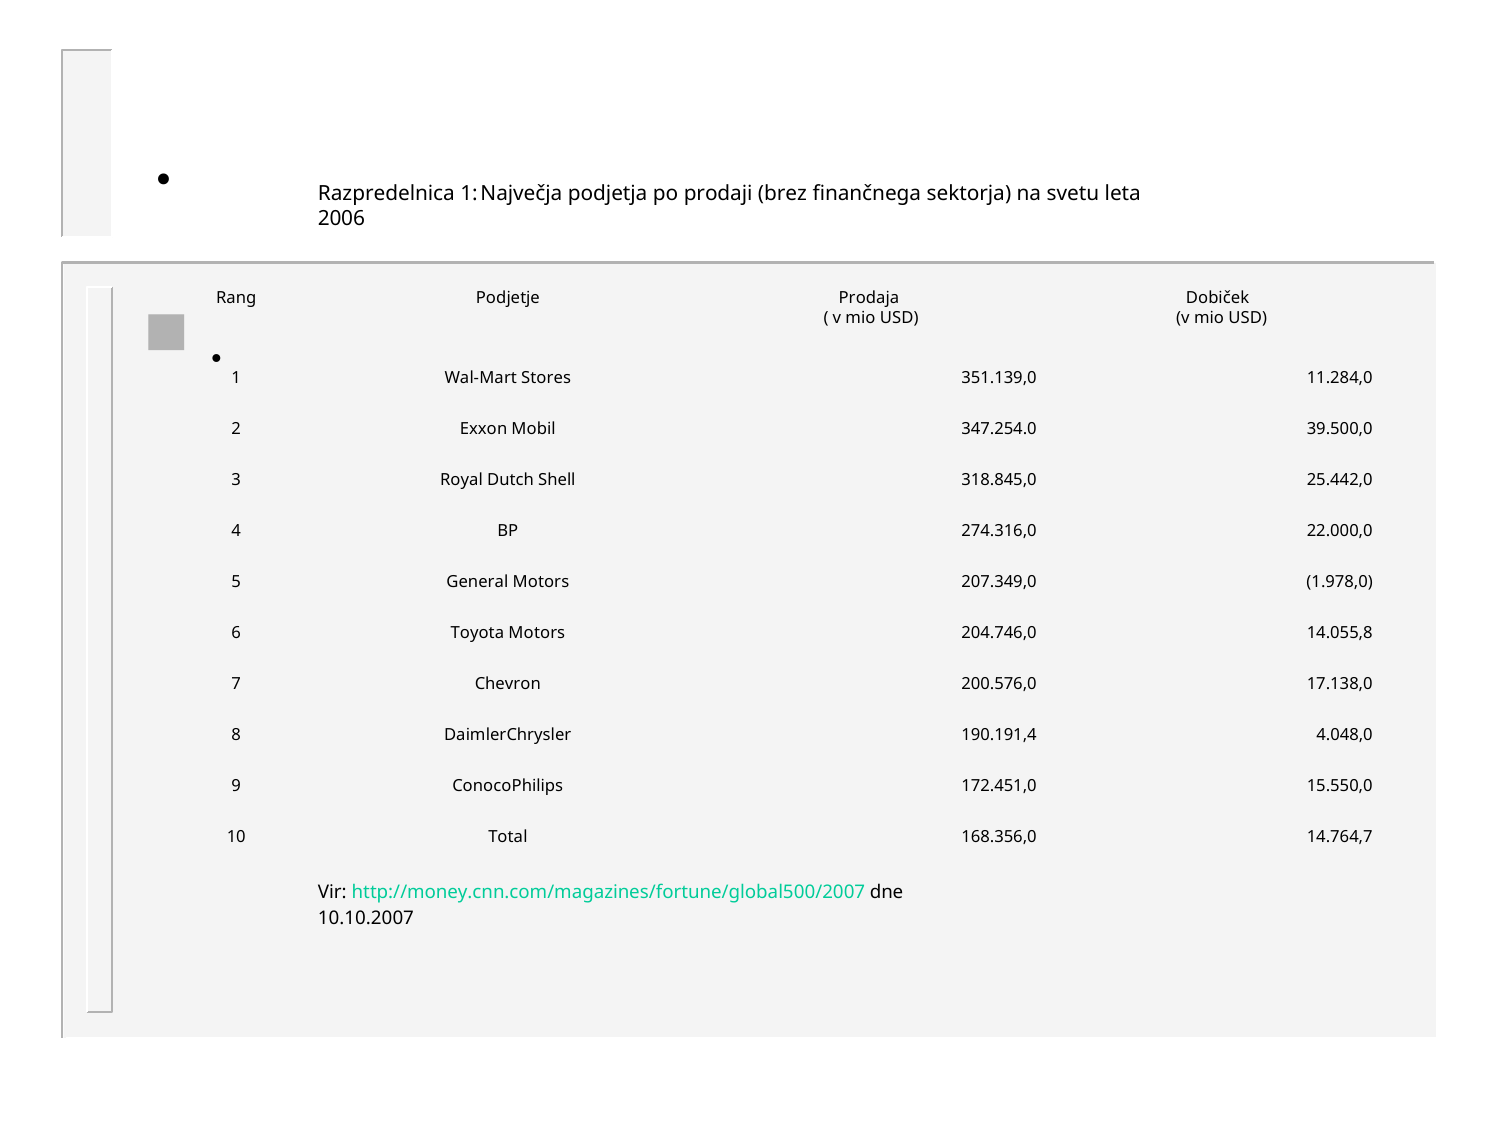

# .
Razpredelnica 1:	Največja podjetja po prodaji (brez finančnega sektorja) na svetu leta 2006
| Rang | Podjetje | Prodaja ( v mio USD) | Dobiček (v mio USD) |
| --- | --- | --- | --- |
| 1 | Wal-Mart Stores | 351.139,0 | 11.284,0 |
| 2 | Exxon Mobil | 347.254.0 | 39.500,0 |
| 3 | Royal Dutch Shell | 318.845,0 | 25.442,0 |
| 4 | BP | 274.316,0 | 22.000,0 |
| 5 | General Motors | 207.349,0 | (1.978,0) |
| 6 | Toyota Motors | 204.746,0 | 14.055,8 |
| 7 | Chevron | 200.576,0 | 17.138,0 |
| 8 | DaimlerChrysler | 190.191,4 | 4.048,0 |
| 9 | ConocoPhilips | 172.451,0 | 15.550,0 |
| 10 | Total | 168.356,0 | 14.764,7 |
.
Vir: http://money.cnn.com/magazines/fortune/global500/2007 dne 10.10.2007